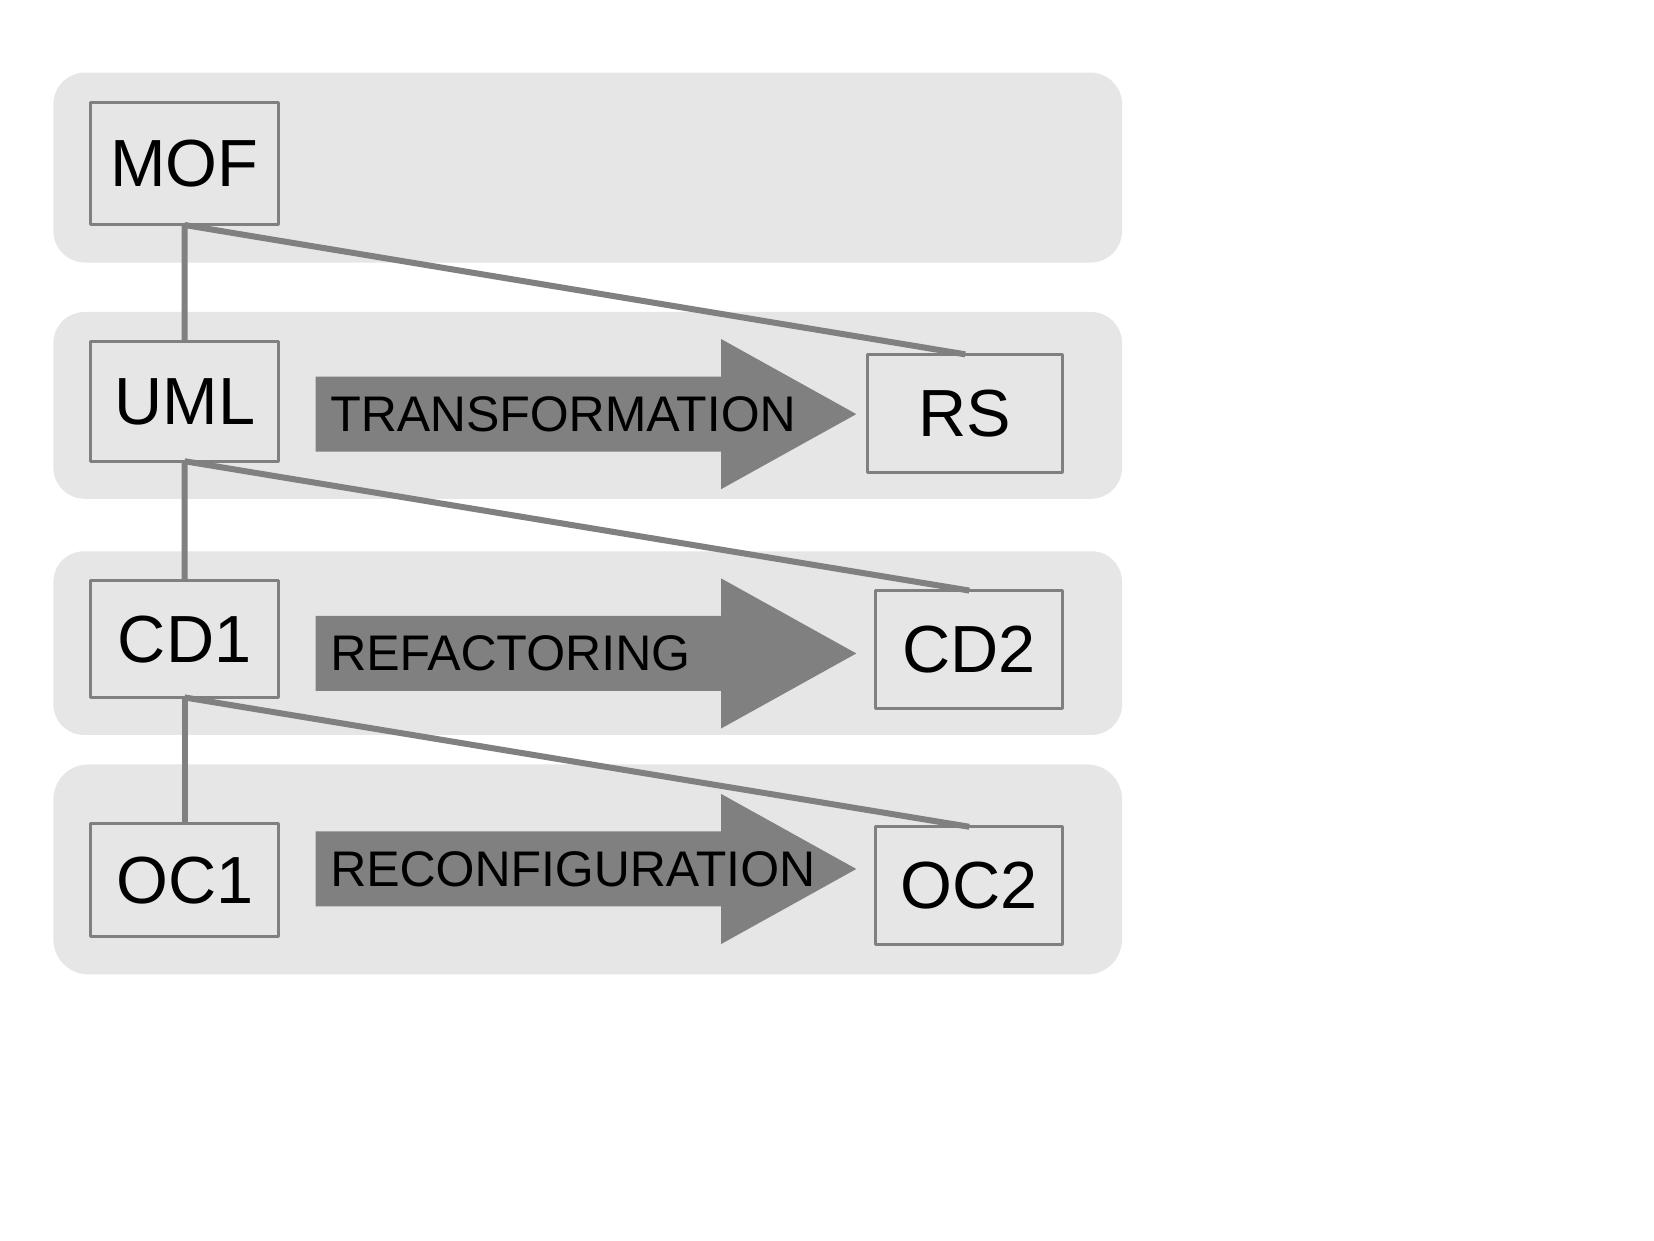

MOF
TRANSFORMATION
UML
RS
REFACTORING
CD1
CD2
RECONFIGURATION
OC1
OC2